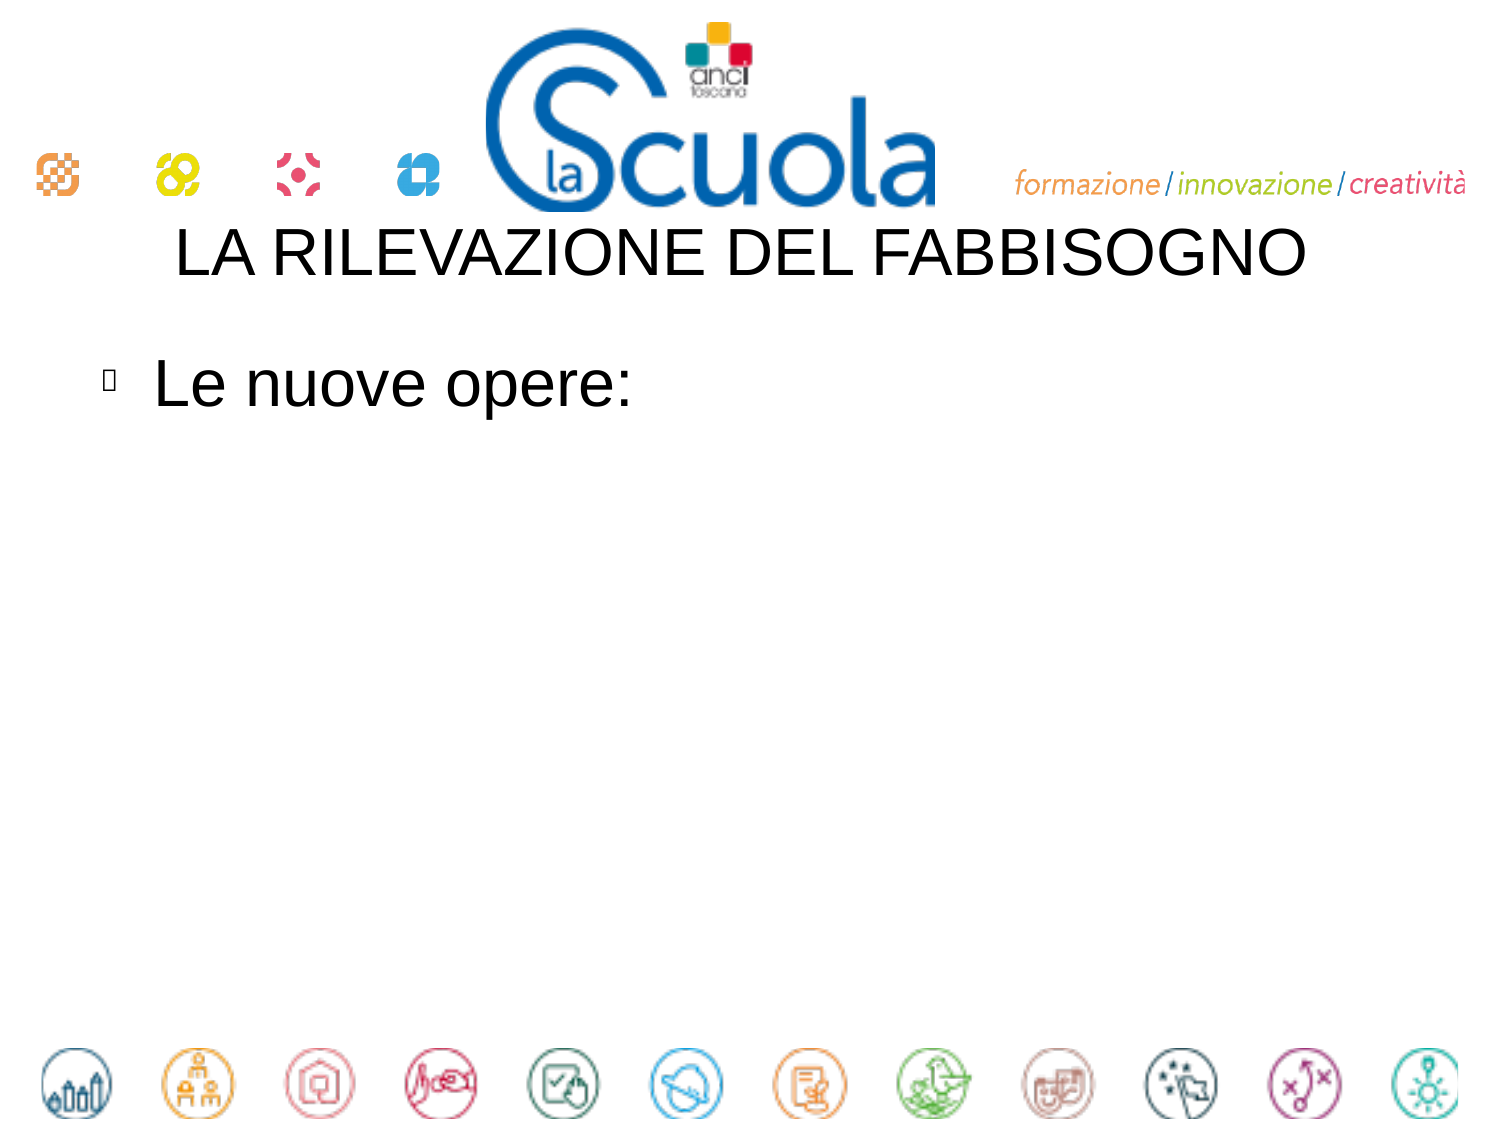

LA RILEVAZIONE DEL FABBISOGNO
Le nuove opere: